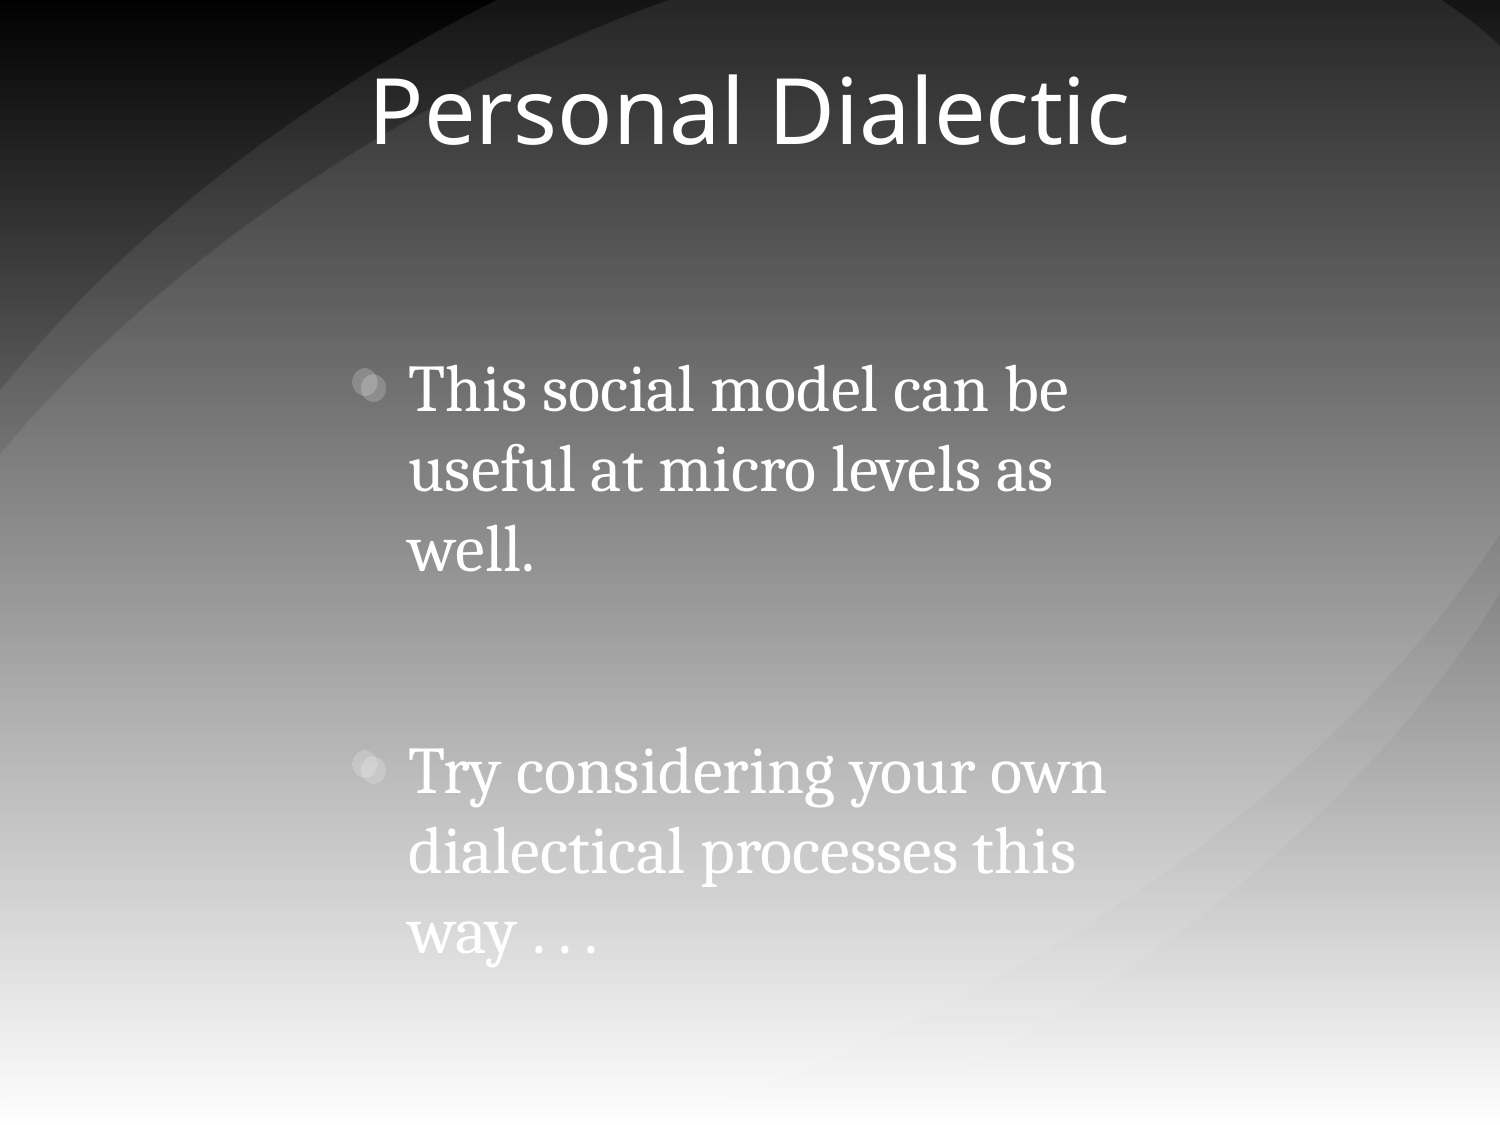

# Personal Dialectic
This social model can be useful at micro levels as well.
Try considering your own dialectical processes this way . . .